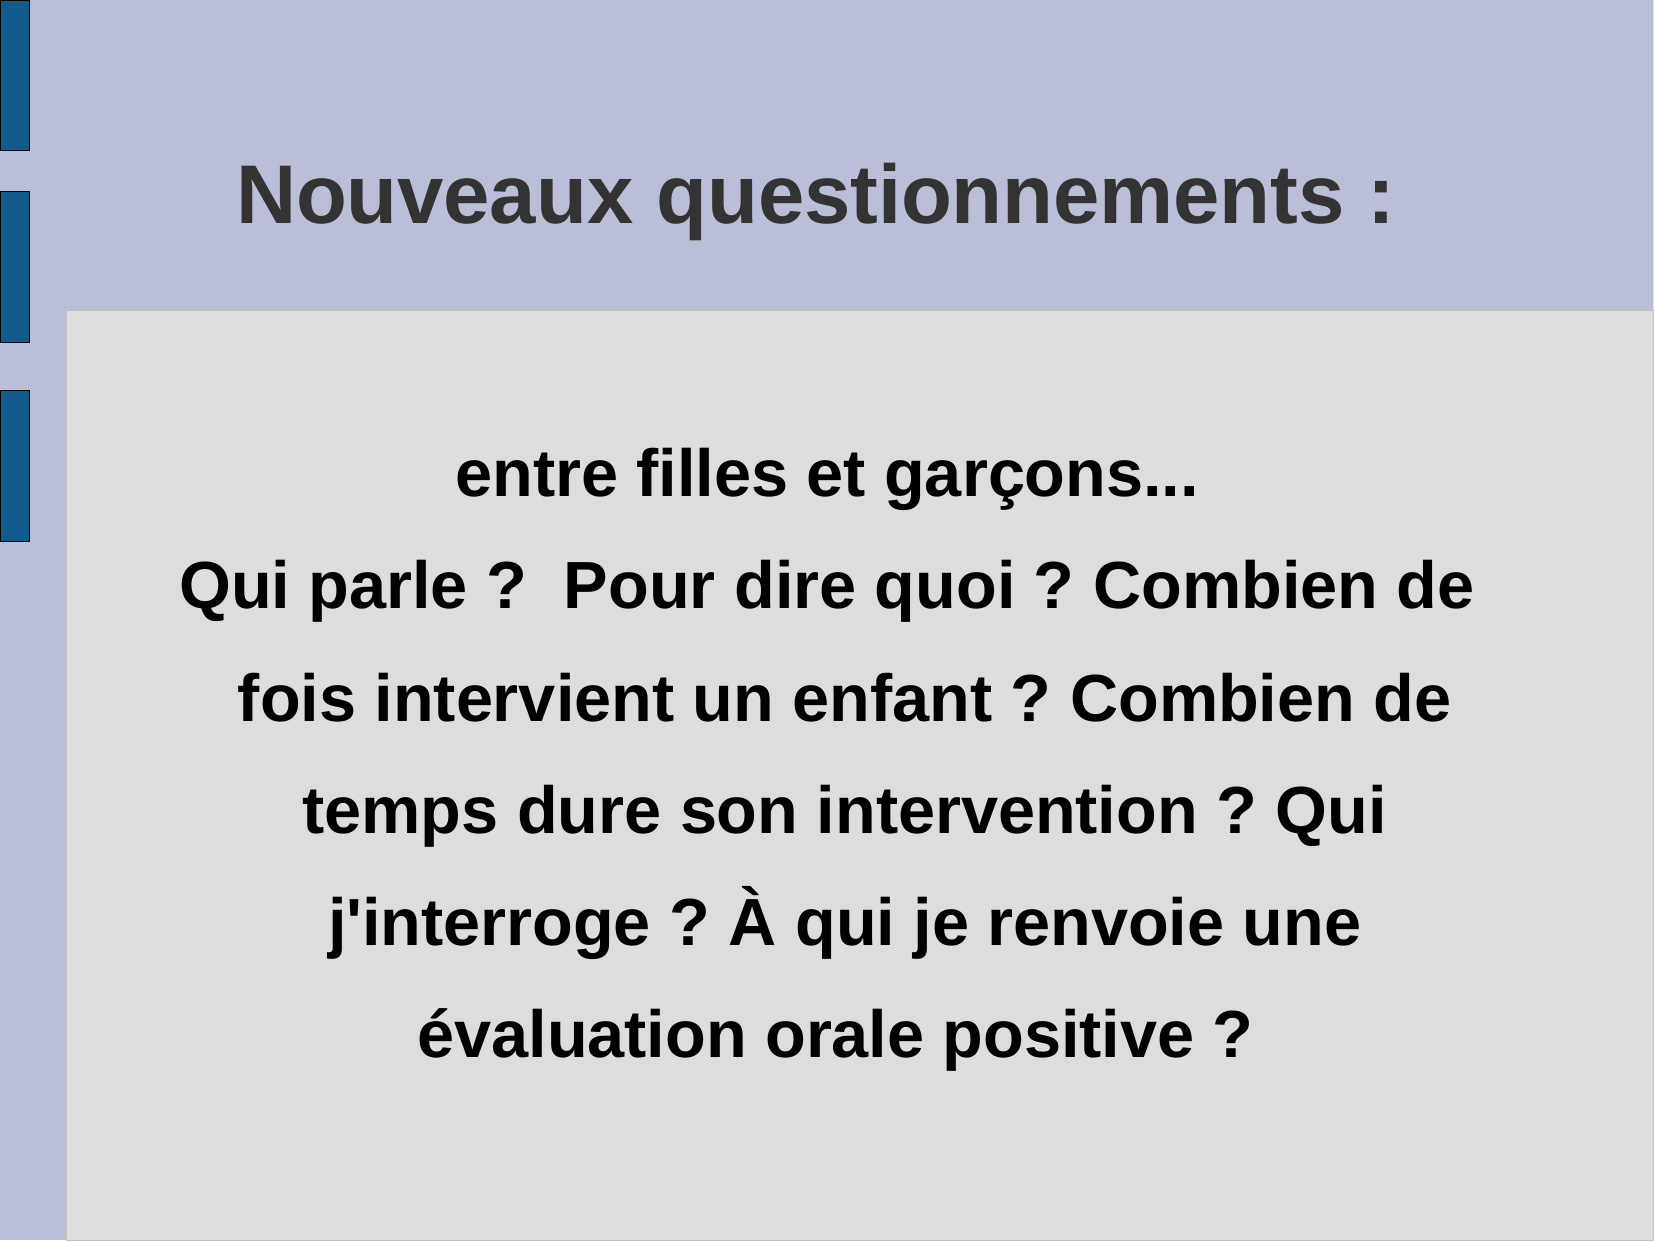

# Nouveaux questionnements :
entre filles et garçons...
Qui parle ? Pour dire quoi ? Combien de fois intervient un enfant ? Combien de temps dure son intervention ? Qui j'interroge ? À qui je renvoie une évaluation orale positive ?